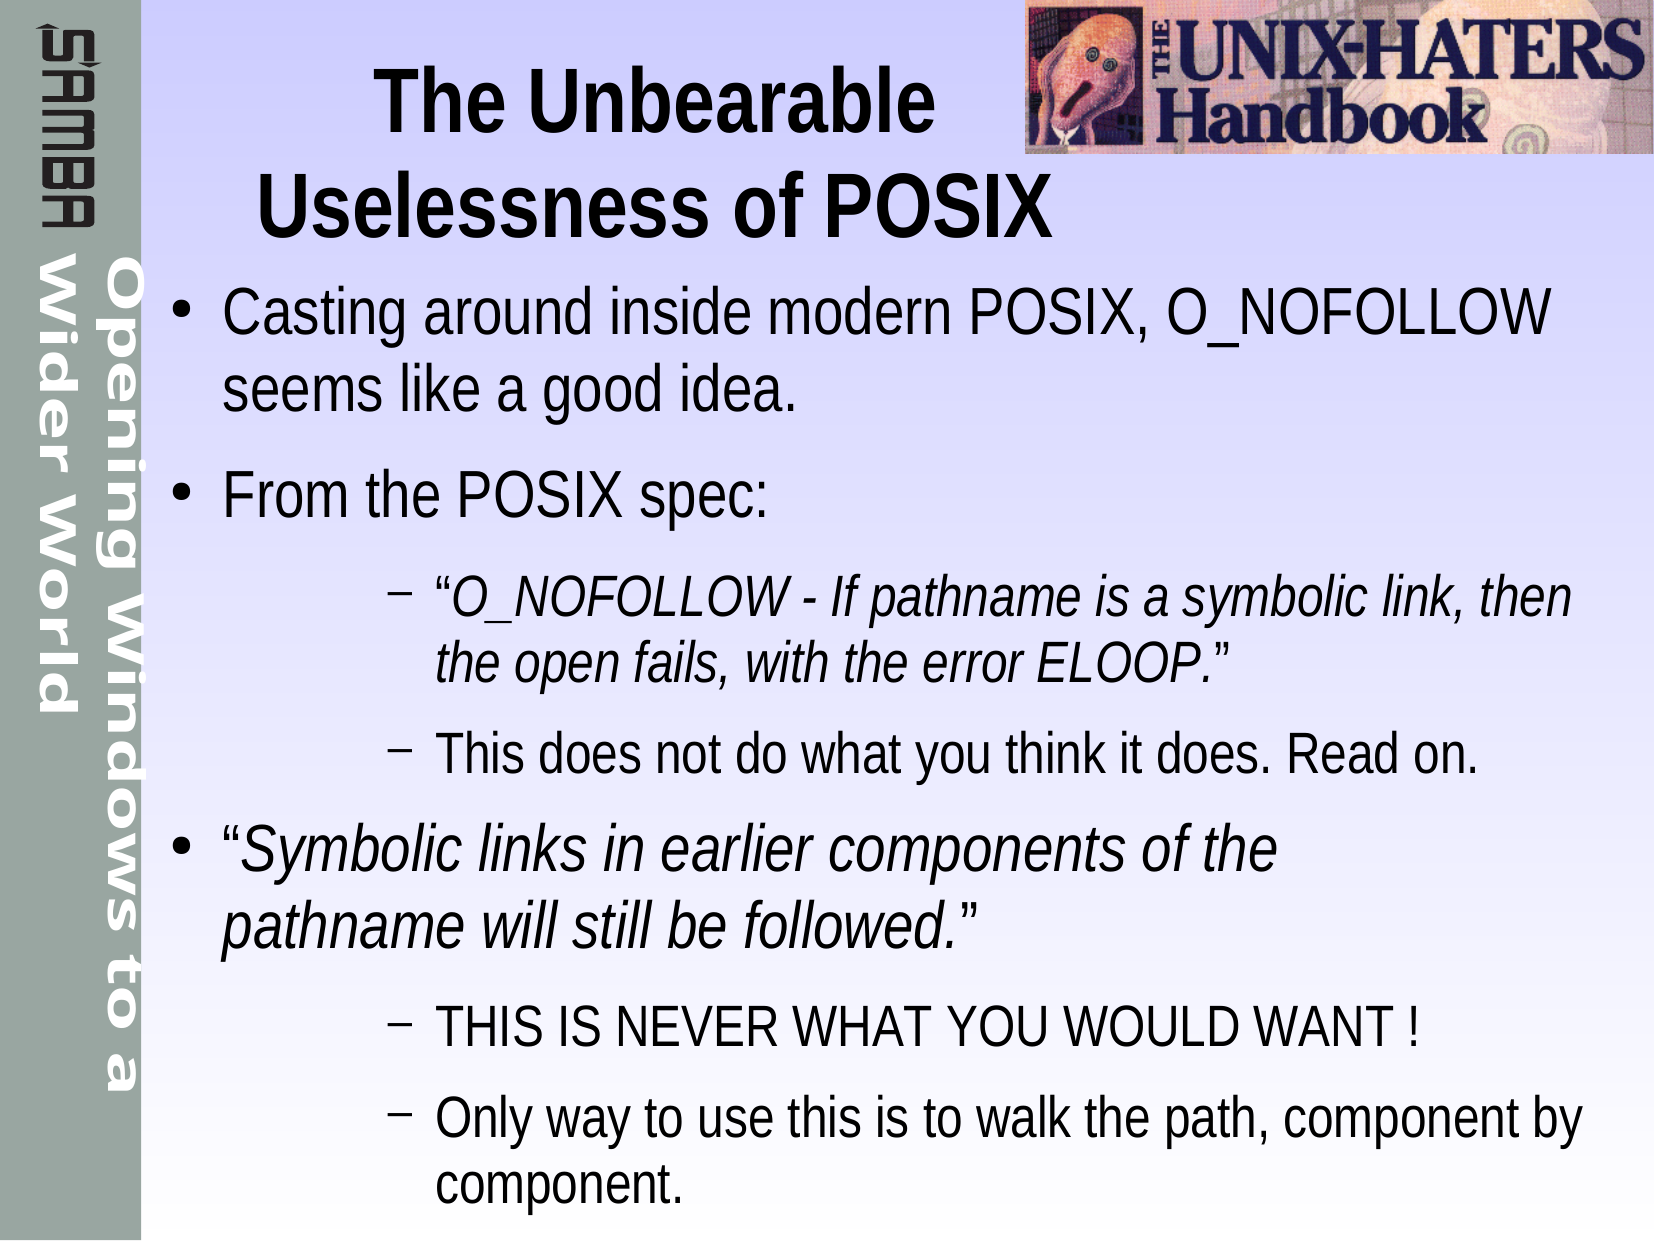

# The Unbearable Uselessness of POSIX
Casting around inside modern POSIX, O_NOFOLLOW seems like a good idea.
From the POSIX spec:
“O_NOFOLLOW - If pathname is a symbolic link, then the open fails, with the error ELOOP.”
This does not do what you think it does. Read on.
“Symbolic links in earlier components of the pathname will still be followed.”
THIS IS NEVER WHAT YOU WOULD WANT !
Only way to use this is to walk the path, component by component.